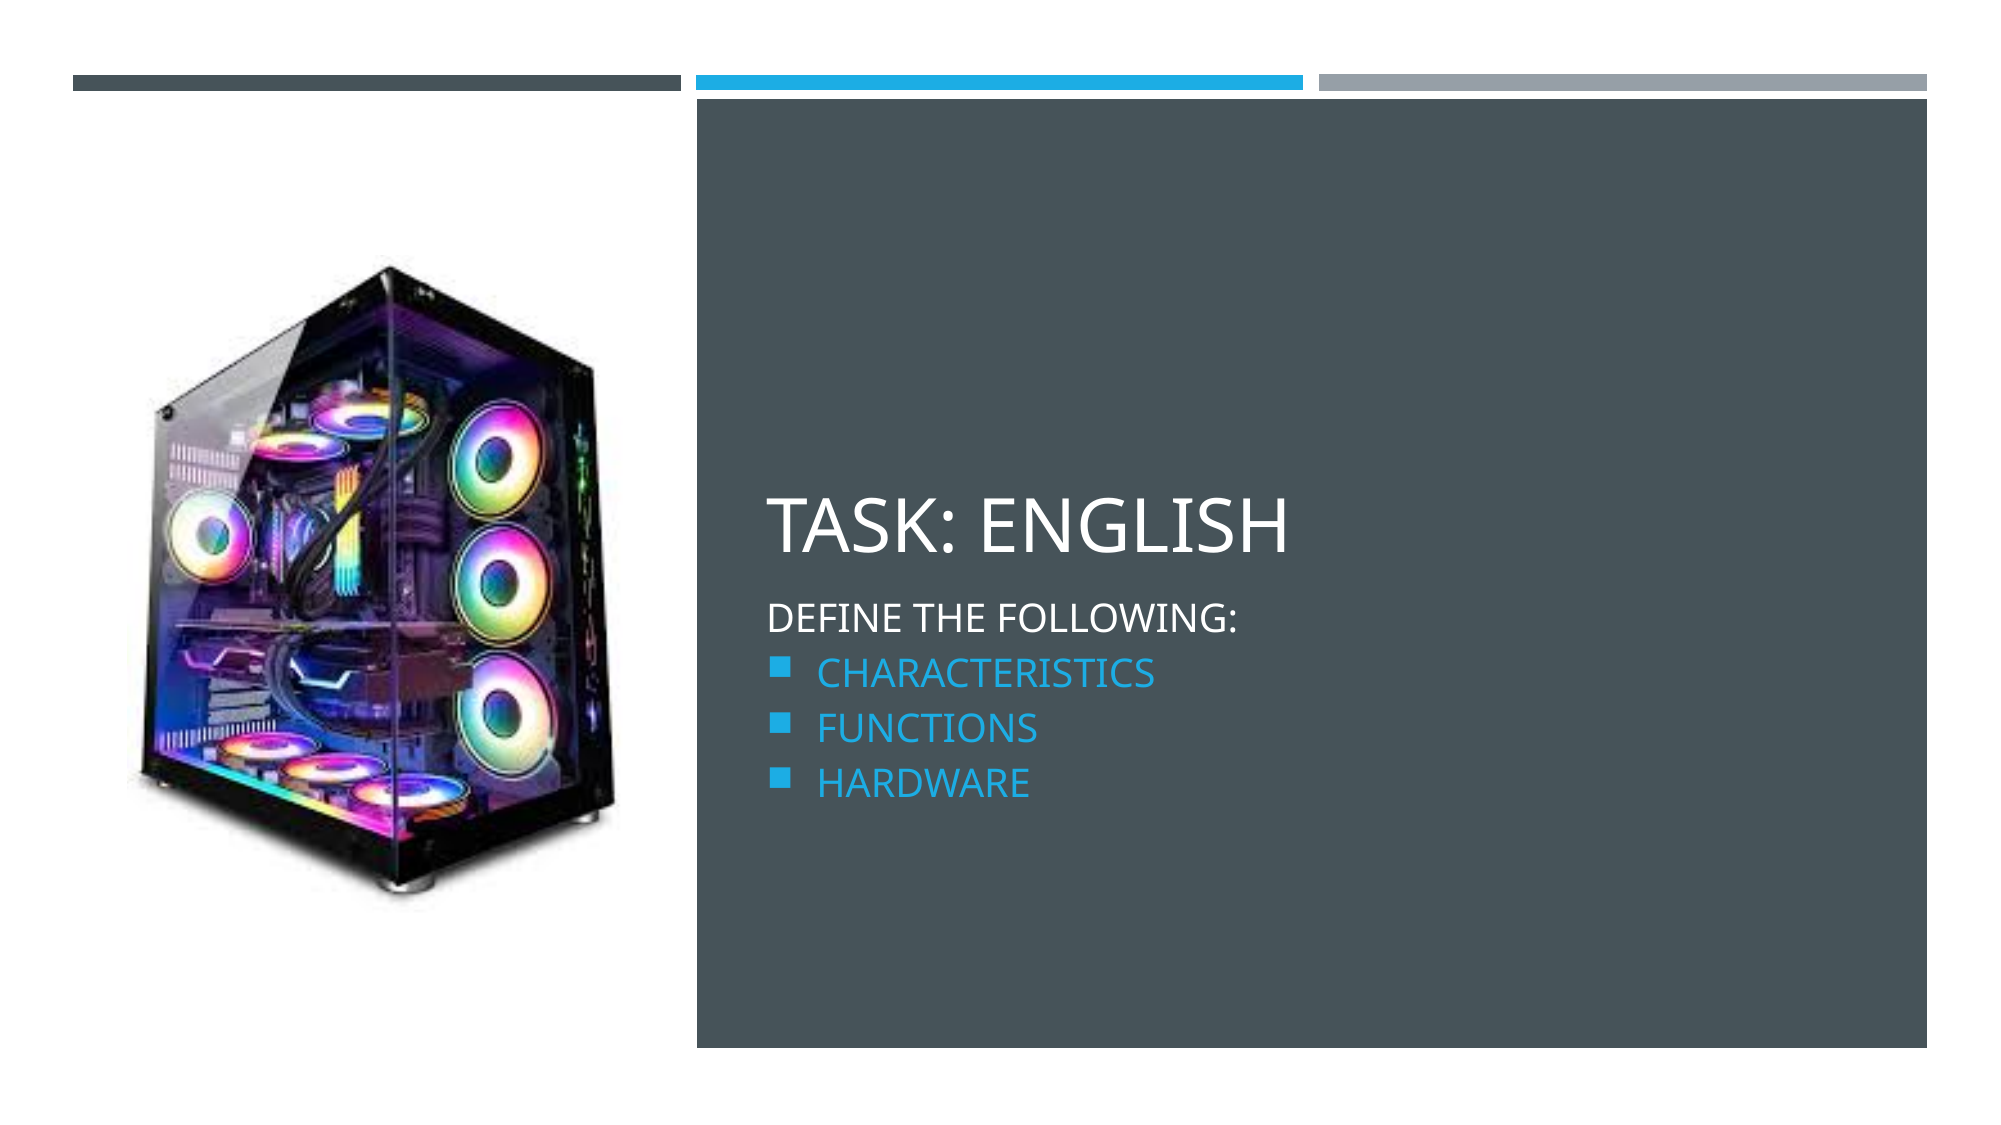

# Task: english
Define the following:
Characteristics
functions
hardware